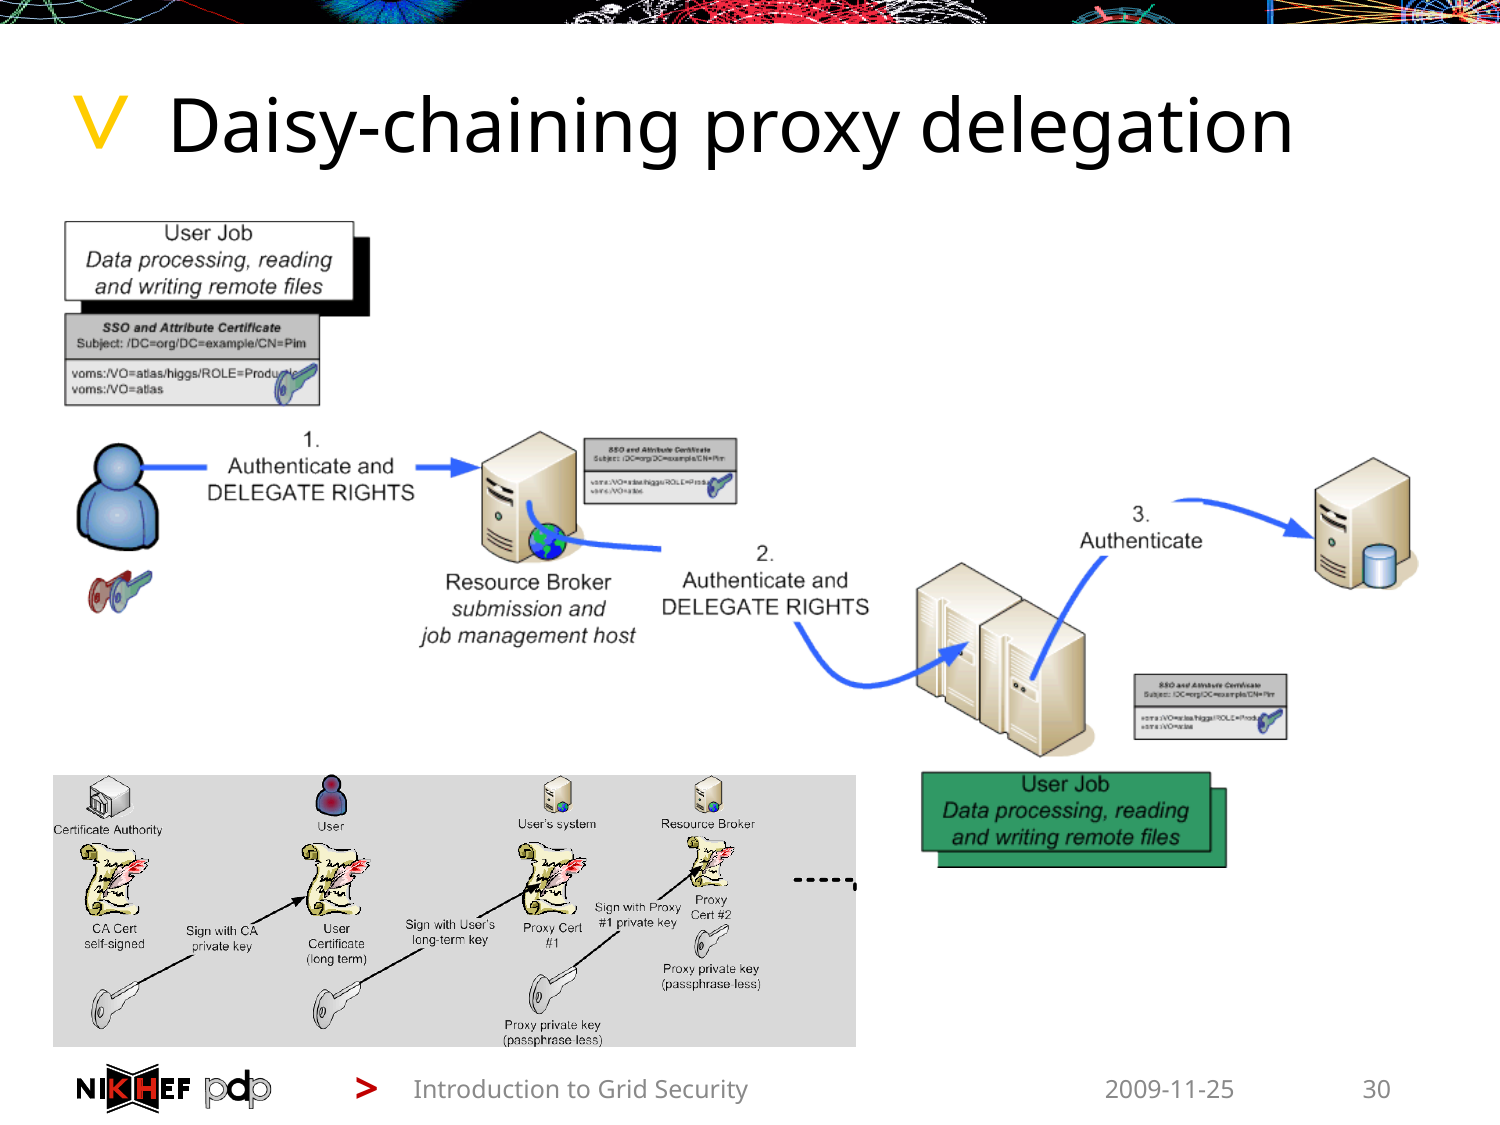

# Daisy-chaining proxy delegation
Introduction to Grid Security
2009-11-25